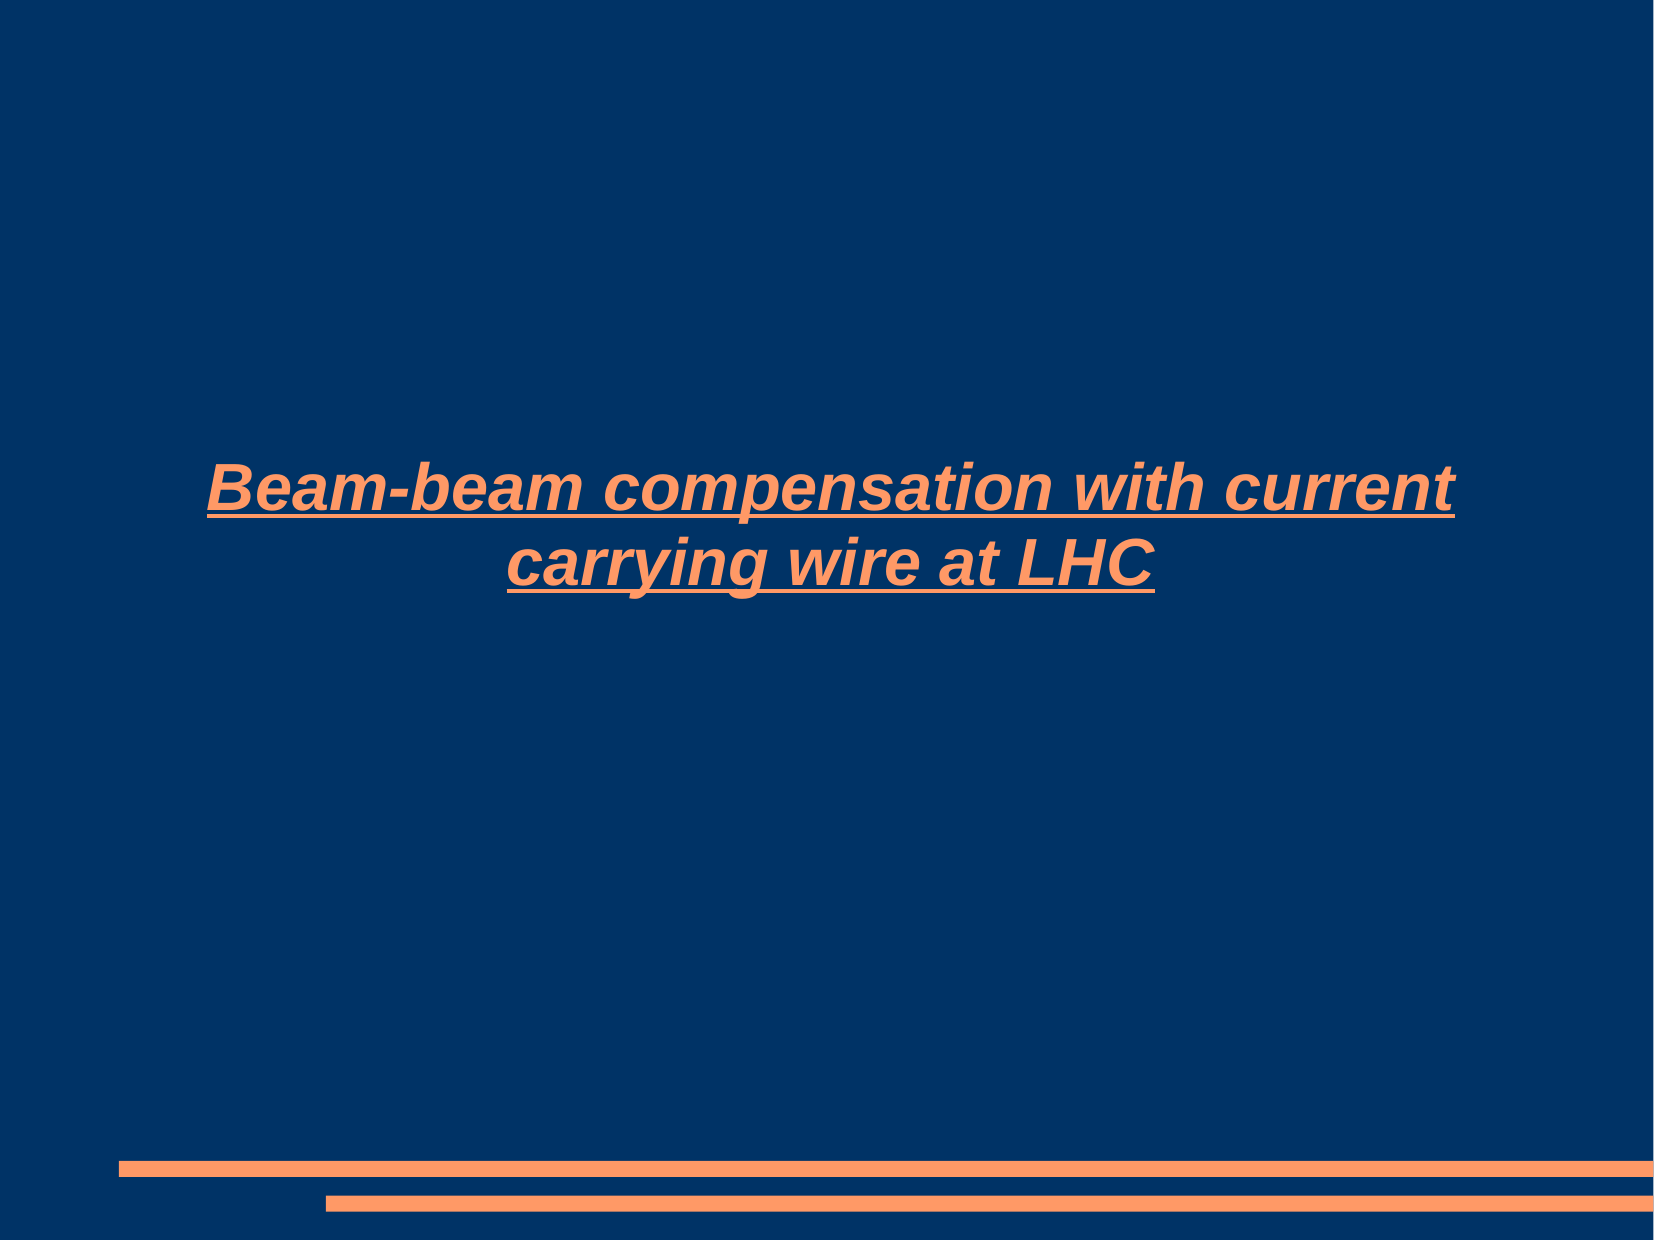

# Beam-beam compensation with current carrying wire at LHC